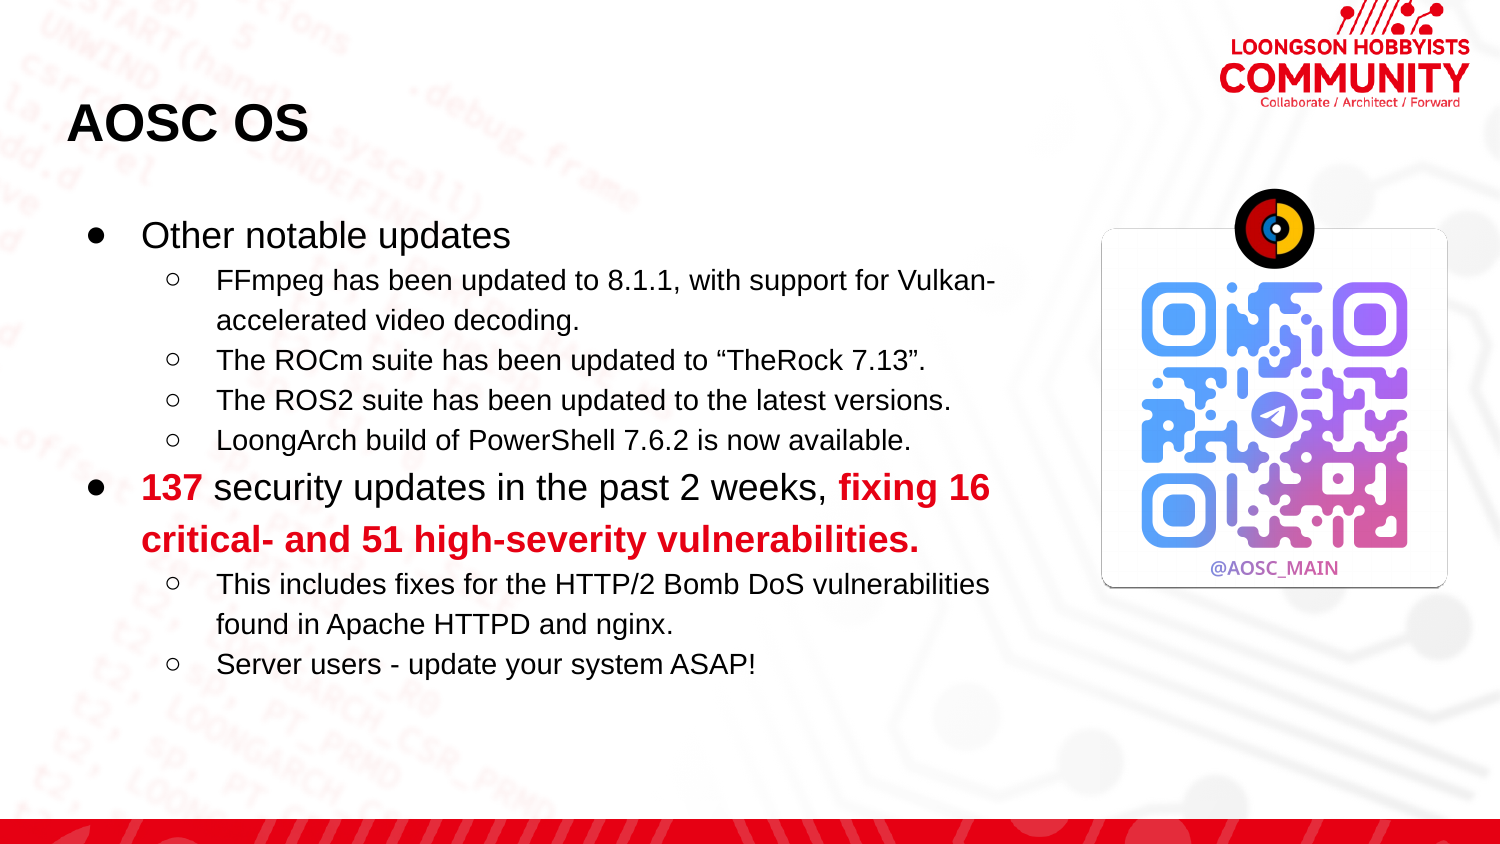

# AOSC OS
Other notable updates
FFmpeg has been updated to 8.1.1, with support for Vulkan-accelerated video decoding.
The ROCm suite has been updated to “TheRock 7.13”.
The ROS2 suite has been updated to the latest versions.
LoongArch build of PowerShell 7.6.2 is now available.
137 security updates in the past 2 weeks, fixing 16 critical- and 51 high-severity vulnerabilities.
This includes fixes for the HTTP/2 Bomb DoS vulnerabilities
found in Apache HTTPD and nginx.
Server users - update your system ASAP!